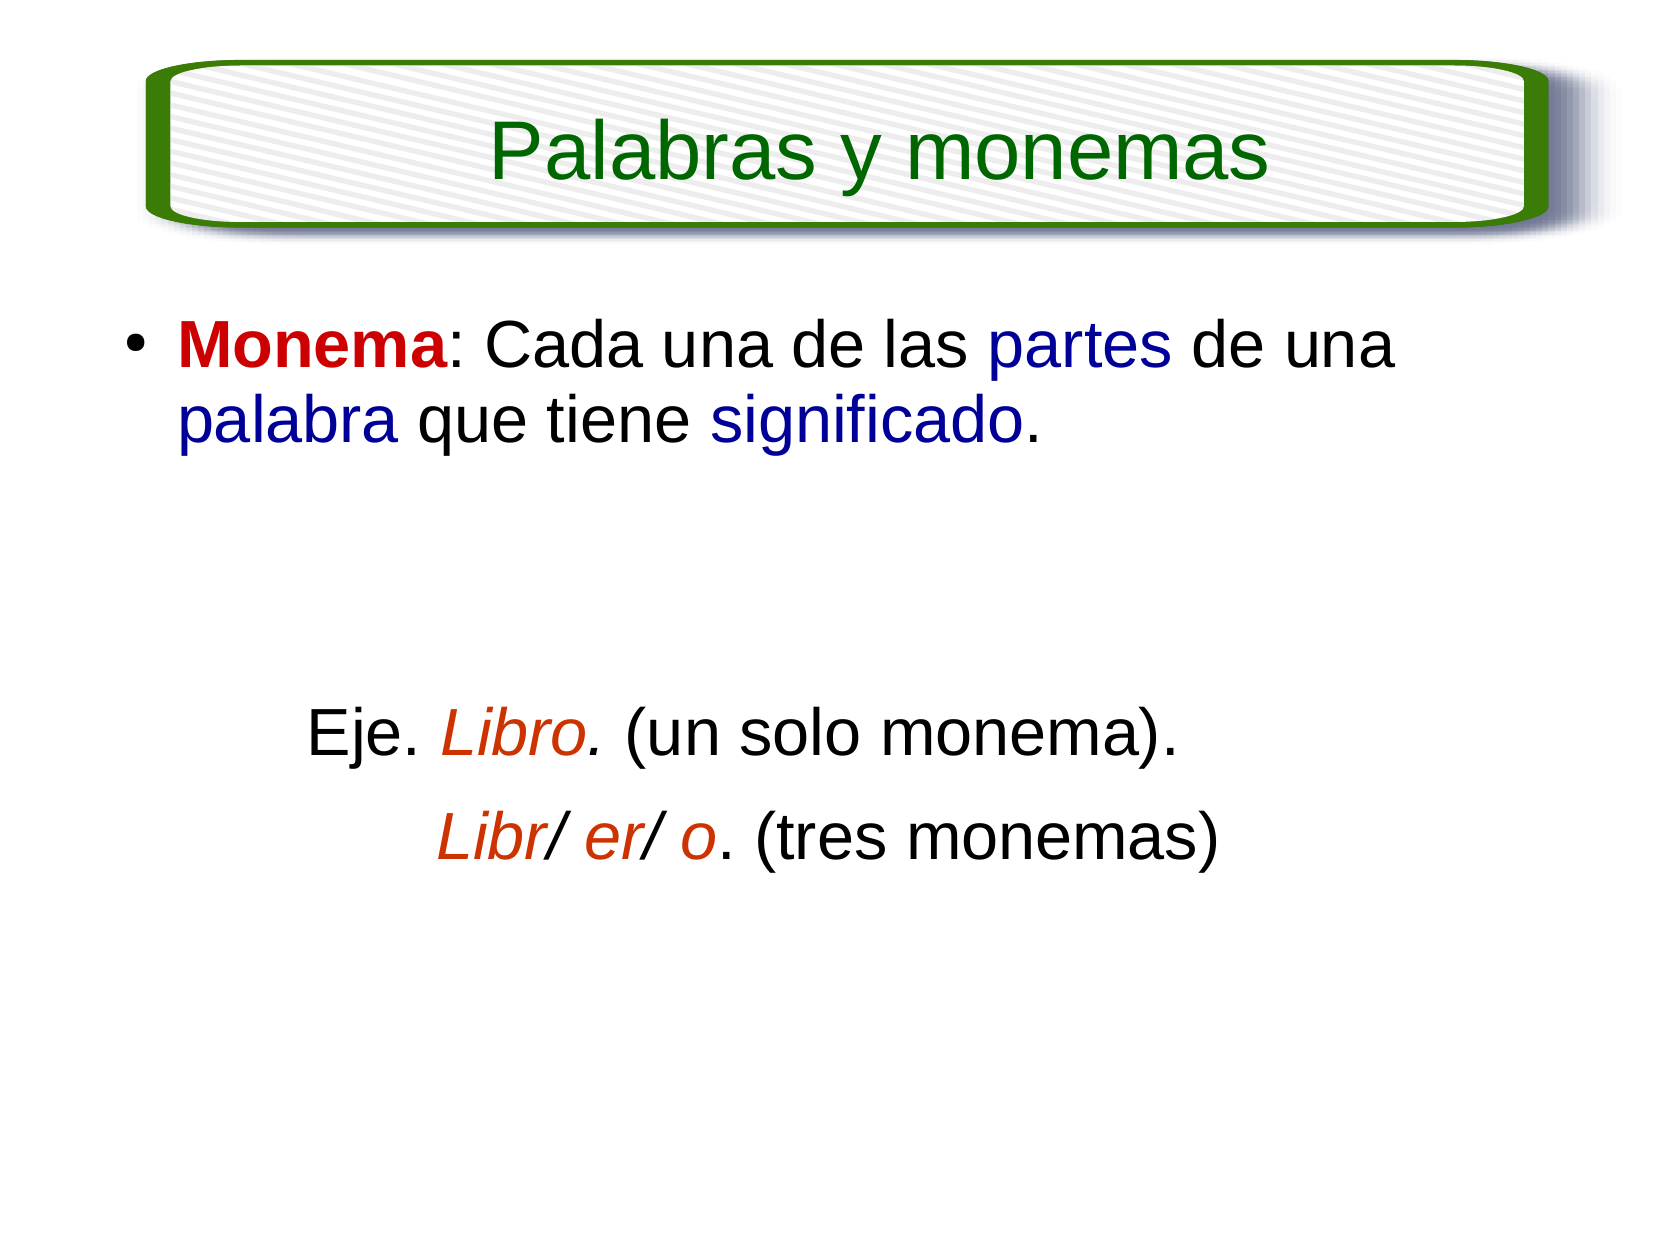

#
Palabras y monemas
Palabras y monemas
Monema: Cada una de las partes de una palabra que tiene significado.
 Eje. Libro. (un solo monema).
 Libr/ er/ o. (tres monemas)